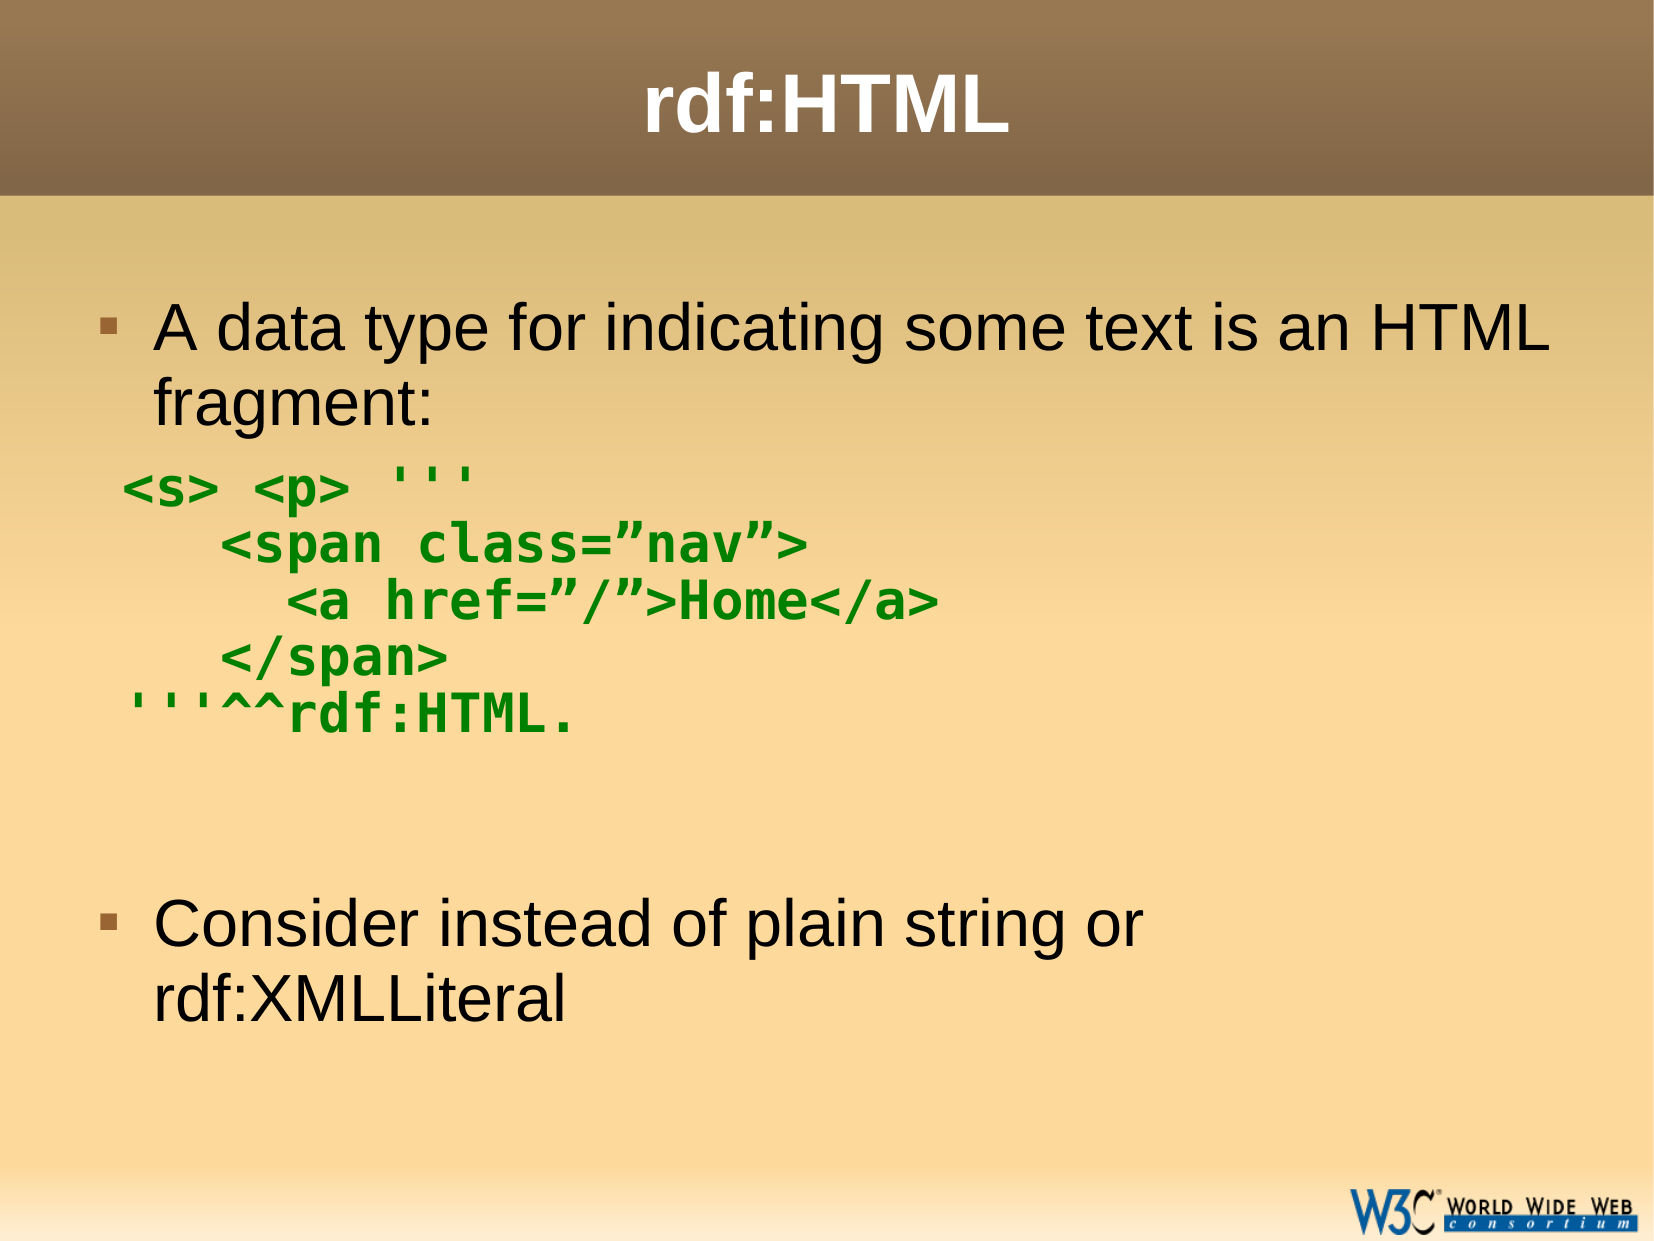

# rdf:HTML
A data type for indicating some text is an HTML fragment:
Consider instead of plain string or rdf:XMLLiteral
<s> <p> '''
 <span class=”nav”>
 <a href=”/”>Home</a>
 </span>
'''^^rdf:HTML.